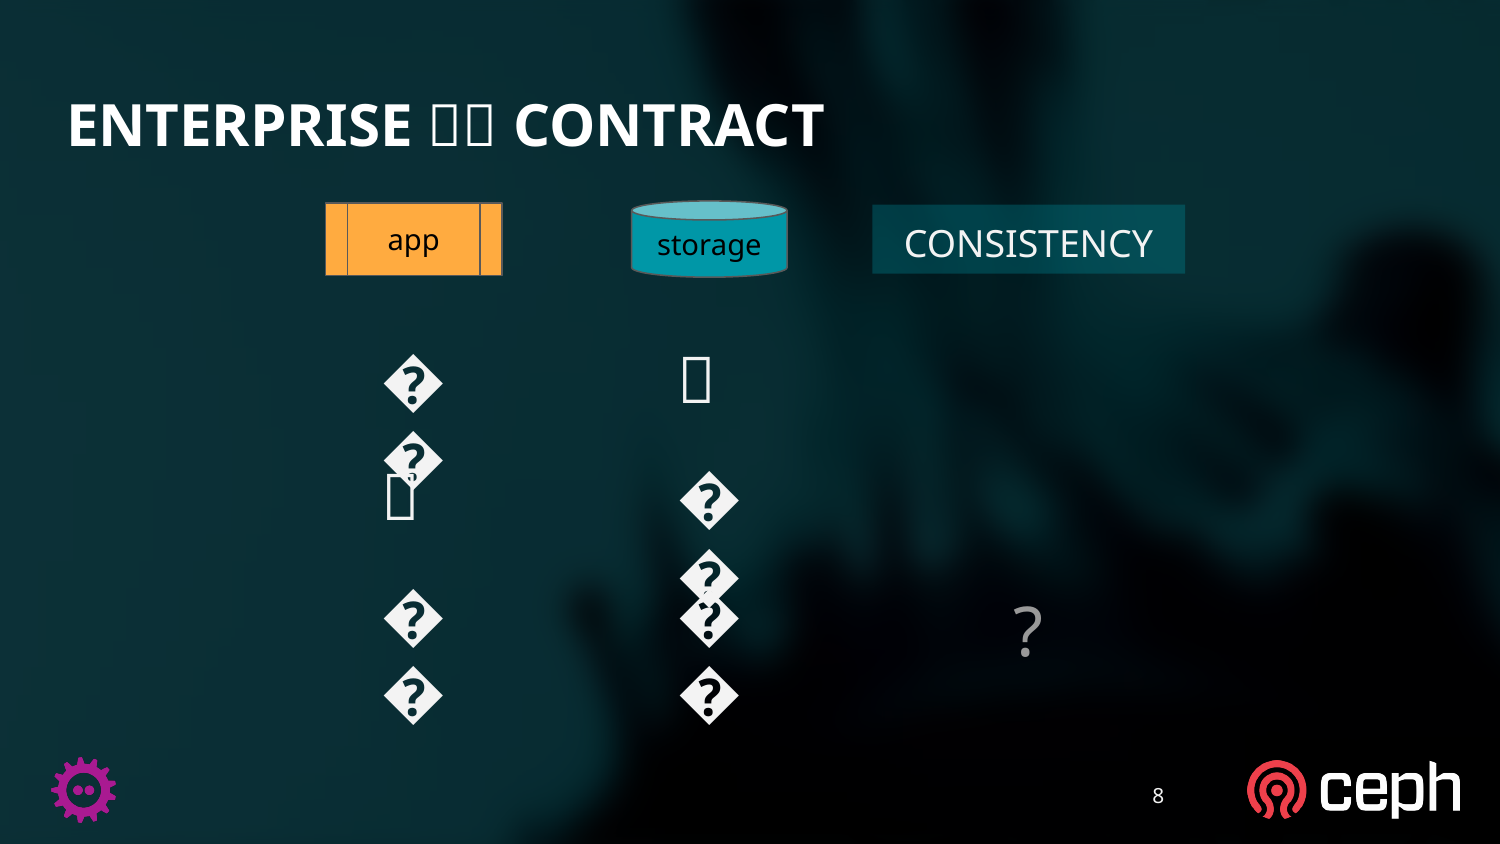

# ENTERPRISE 🖖🏼 CONTRACT
storage
app
CONSISTENCY
❌
😎
🤪
❌
🤪
😎
🫱🏽‍🫲🏼
✅
?
😎
😎